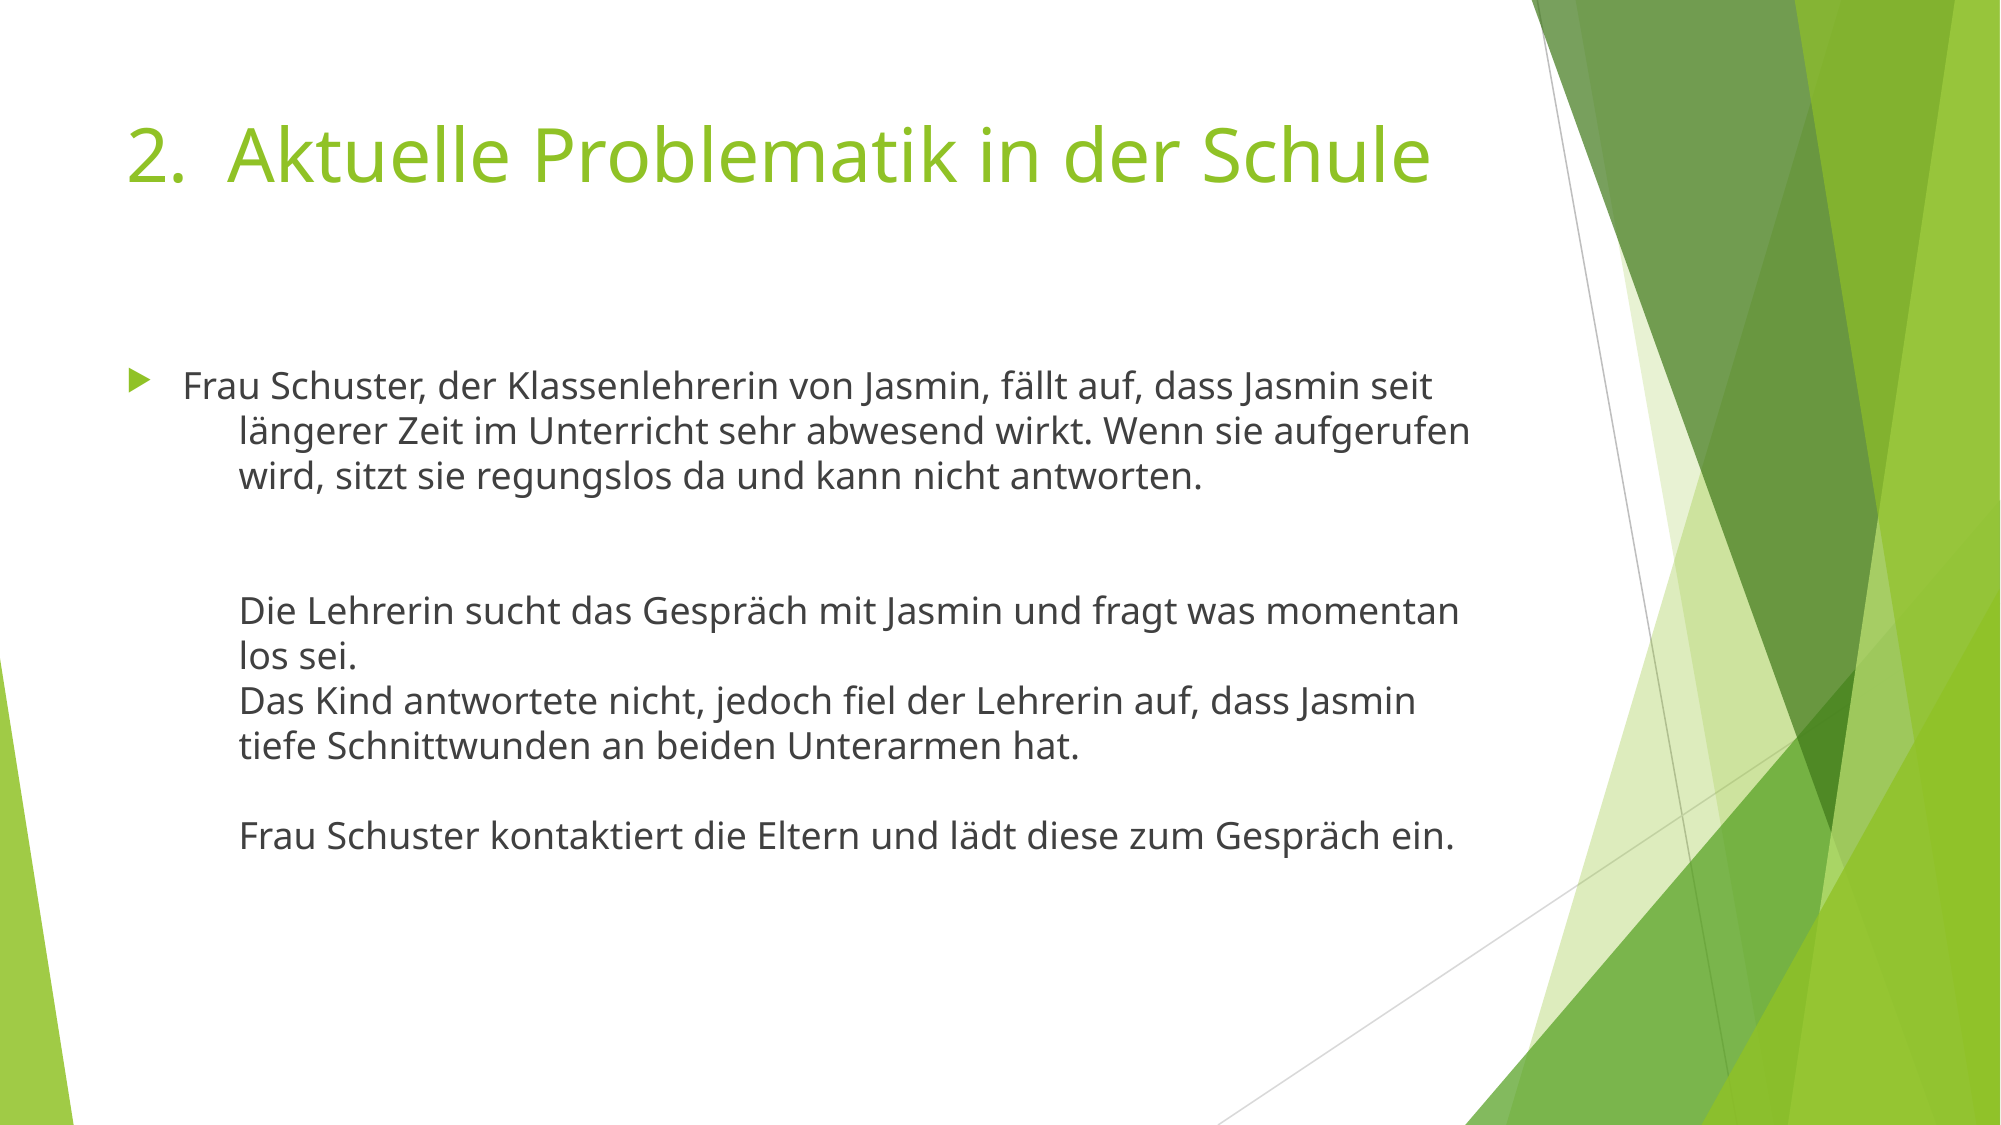

# 2. Aktuelle Problematik in der Schule
Frau Schuster, der Klassenlehrerin von Jasmin, fällt auf, dass Jasmin seit längerer Zeit im Unterricht sehr abwesend wirkt. Wenn sie aufgerufen wird, sitzt sie regungslos da und kann nicht antworten.
Die Lehrerin sucht das Gespräch mit Jasmin und fragt was momentan los sei.
Das Kind antwortete nicht, jedoch fiel der Lehrerin auf, dass Jasmin tiefe Schnittwunden an beiden Unterarmen hat.
Frau Schuster kontaktiert die Eltern und lädt diese zum Gespräch ein.